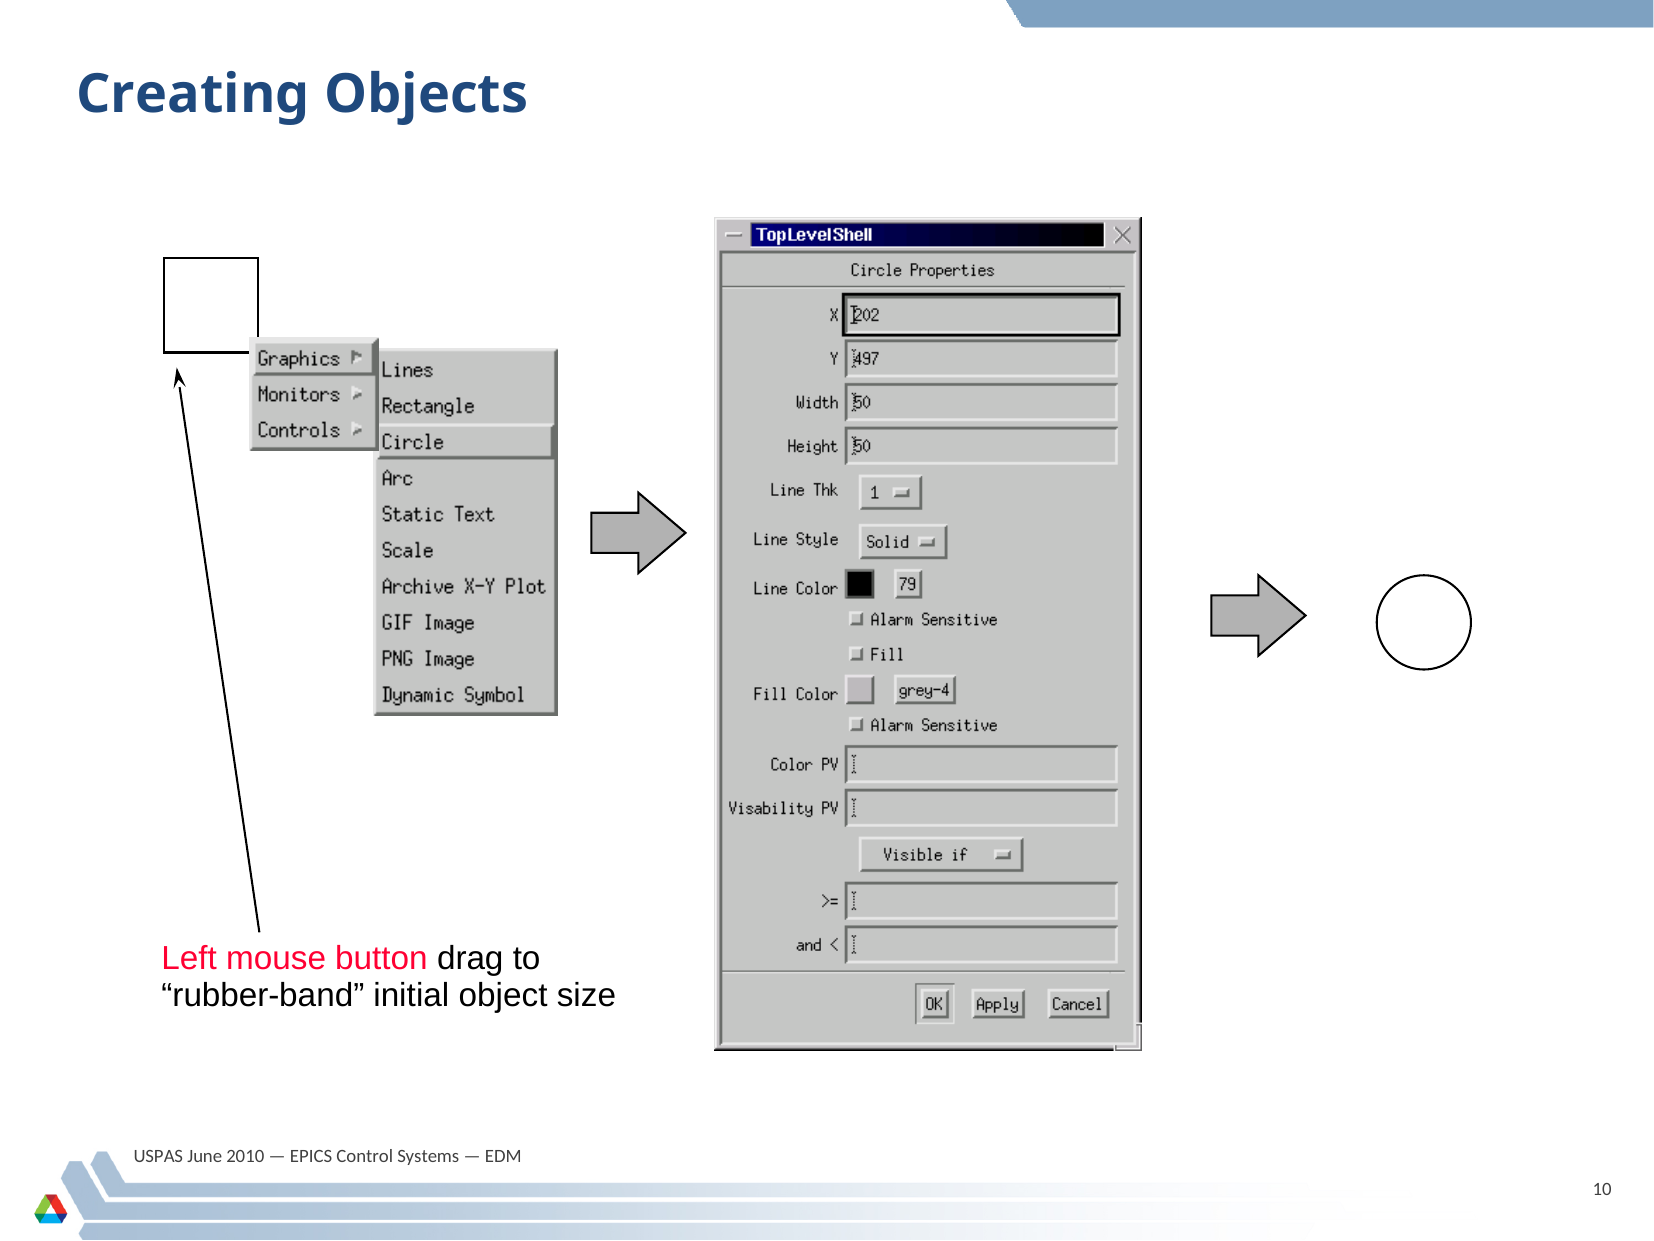

# Creating Objects
Left mouse button drag to
“rubber-band” initial object size
USPAS June 2010 — EPICS Control Systems — EDM
10